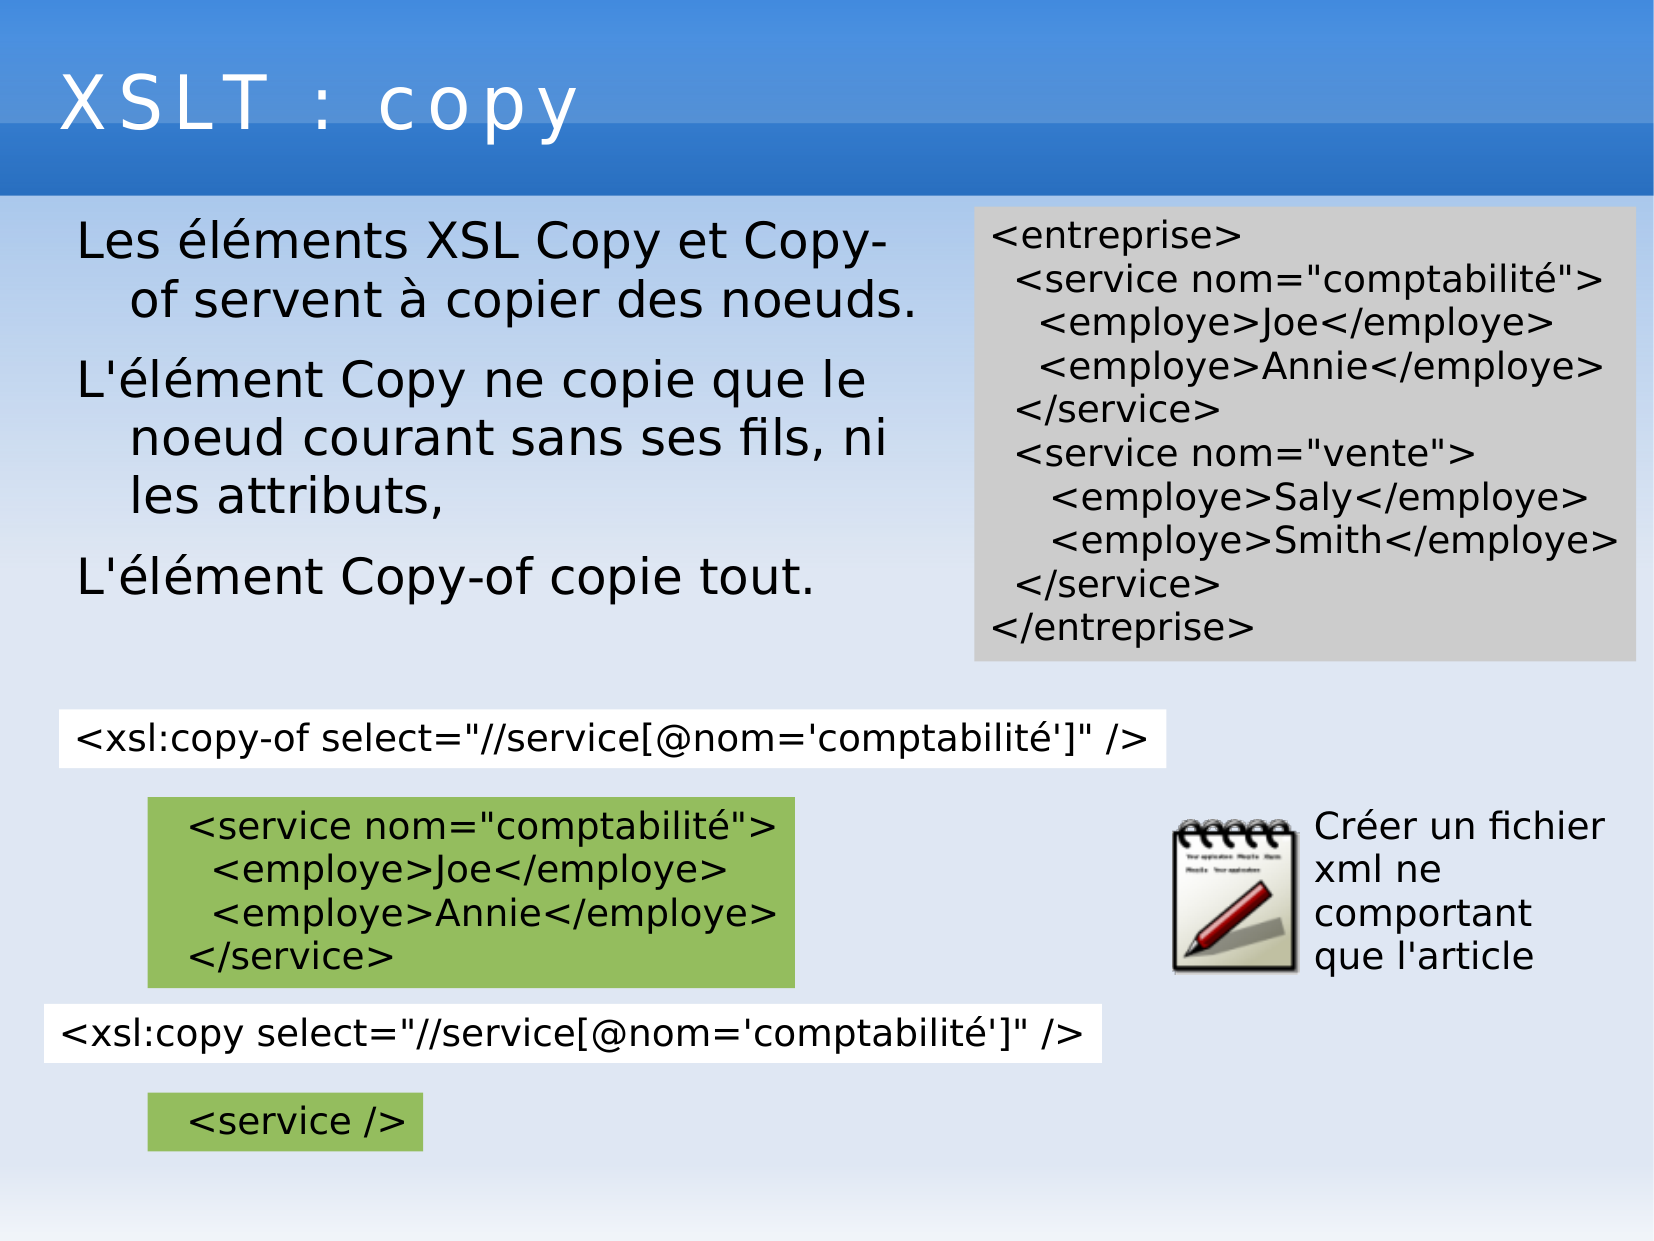

# XSLT : copy
<entreprise>
 <service nom="comptabilité">
 <employe>Joe</employe>
 <employe>Annie</employe>
 </service>
 <service nom="vente">
 <employe>Saly</employe>
 <employe>Smith</employe>
 </service>
</entreprise>
Les éléments XSL Copy et Copy-of servent à copier des noeuds.
L'élément Copy ne copie que le noeud courant sans ses fils, ni les attributs,
L'élément Copy-of copie tout.
<xsl:copy-of select="//service[@nom='comptabilité']" />
 <service nom="comptabilité">
 <employe>Joe</employe>
 <employe>Annie</employe>
 </service>
Créer un fichier xml ne comportant que l'article
<xsl:copy select="//service[@nom='comptabilité']" />
 <service />